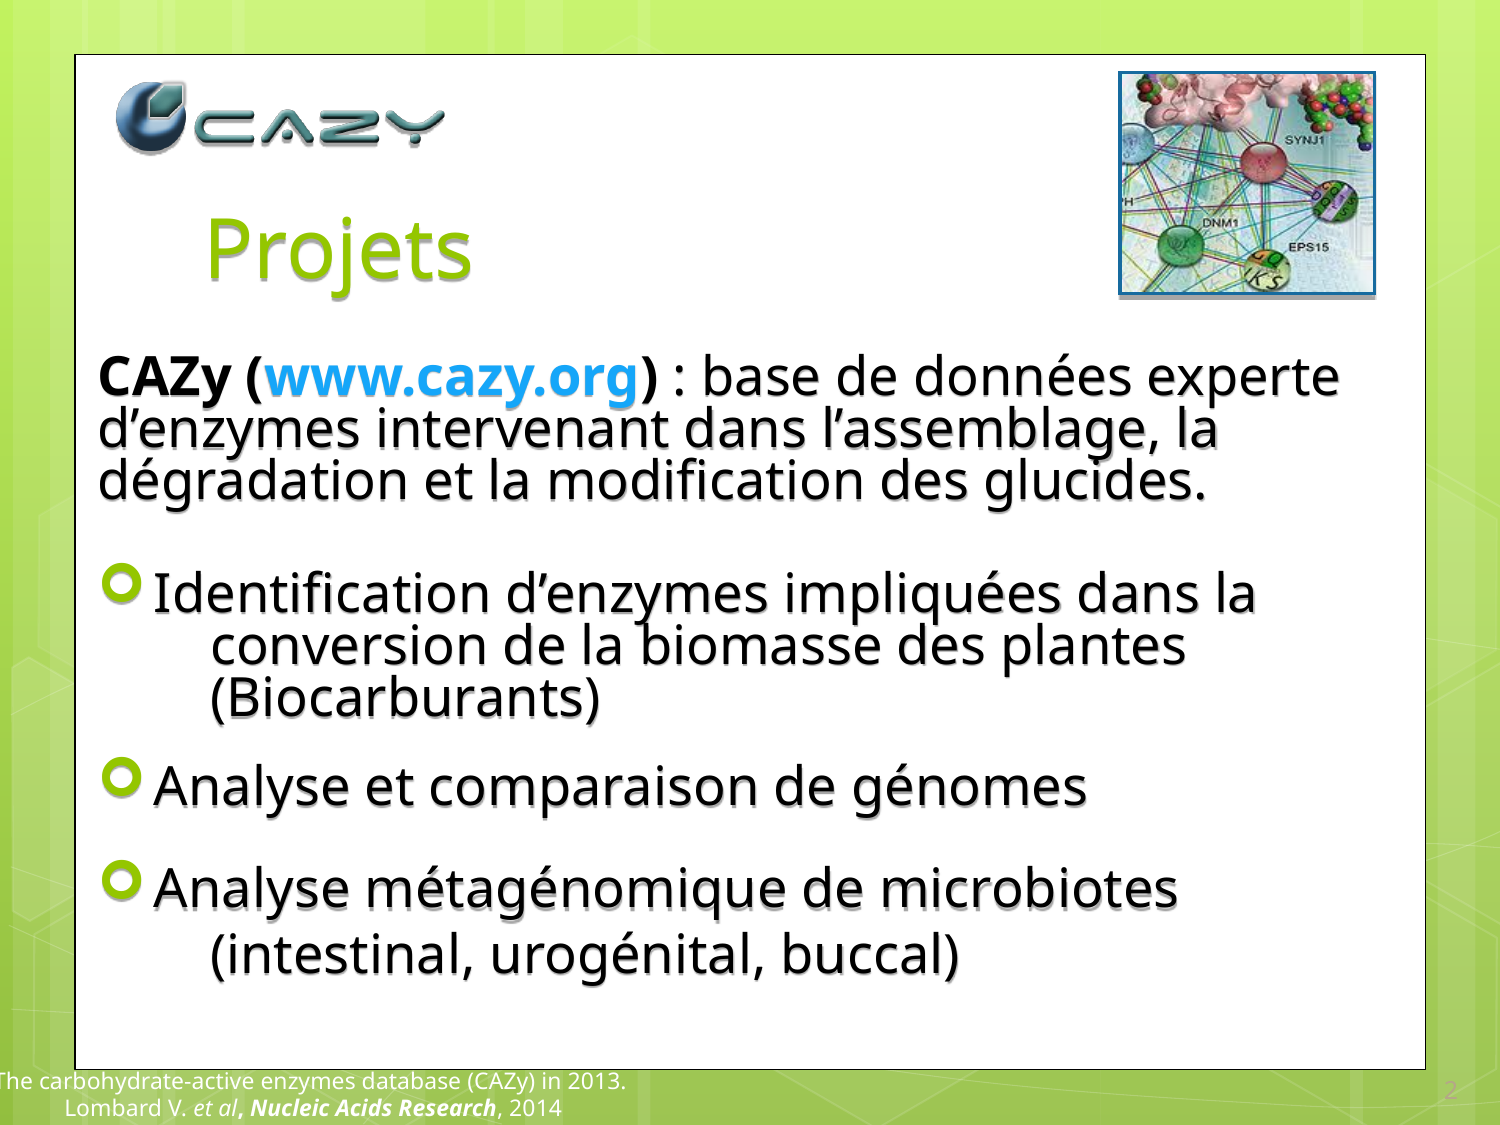

# Projets
CAZy (www.cazy.org) : base de données experte d’enzymes intervenant dans l’assemblage, la dégradation et la modification des glucides.
Identification d’enzymes impliquées dans la conversion de la biomasse des plantes (Biocarburants)
Analyse et comparaison de génomes
Analyse métagénomique de microbiotes (intestinal, urogénital, buccal)
The carbohydrate-active enzymes database (CAZy) in 2013.
Lombard V. et al, Nucleic Acids Research, 2014